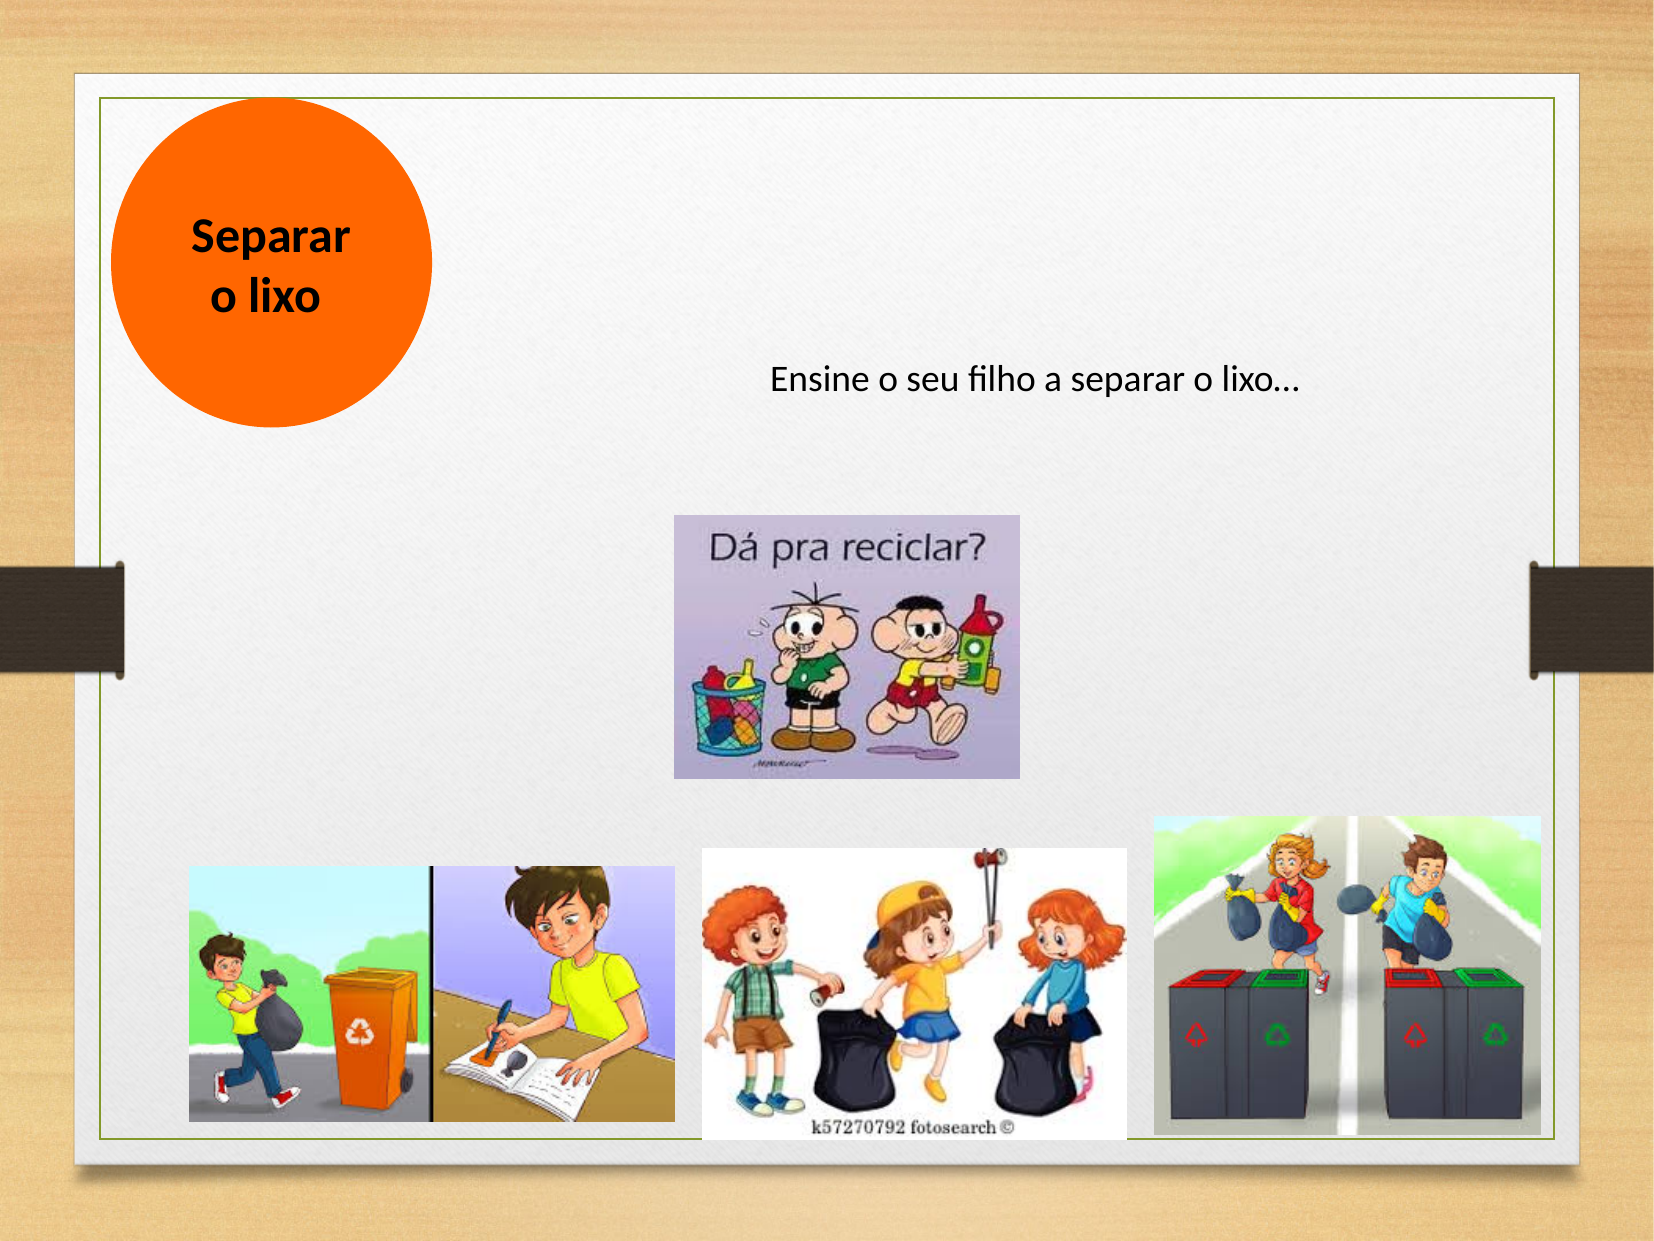

Separar o lixo
Ensine o seu filho a separar o lixo…